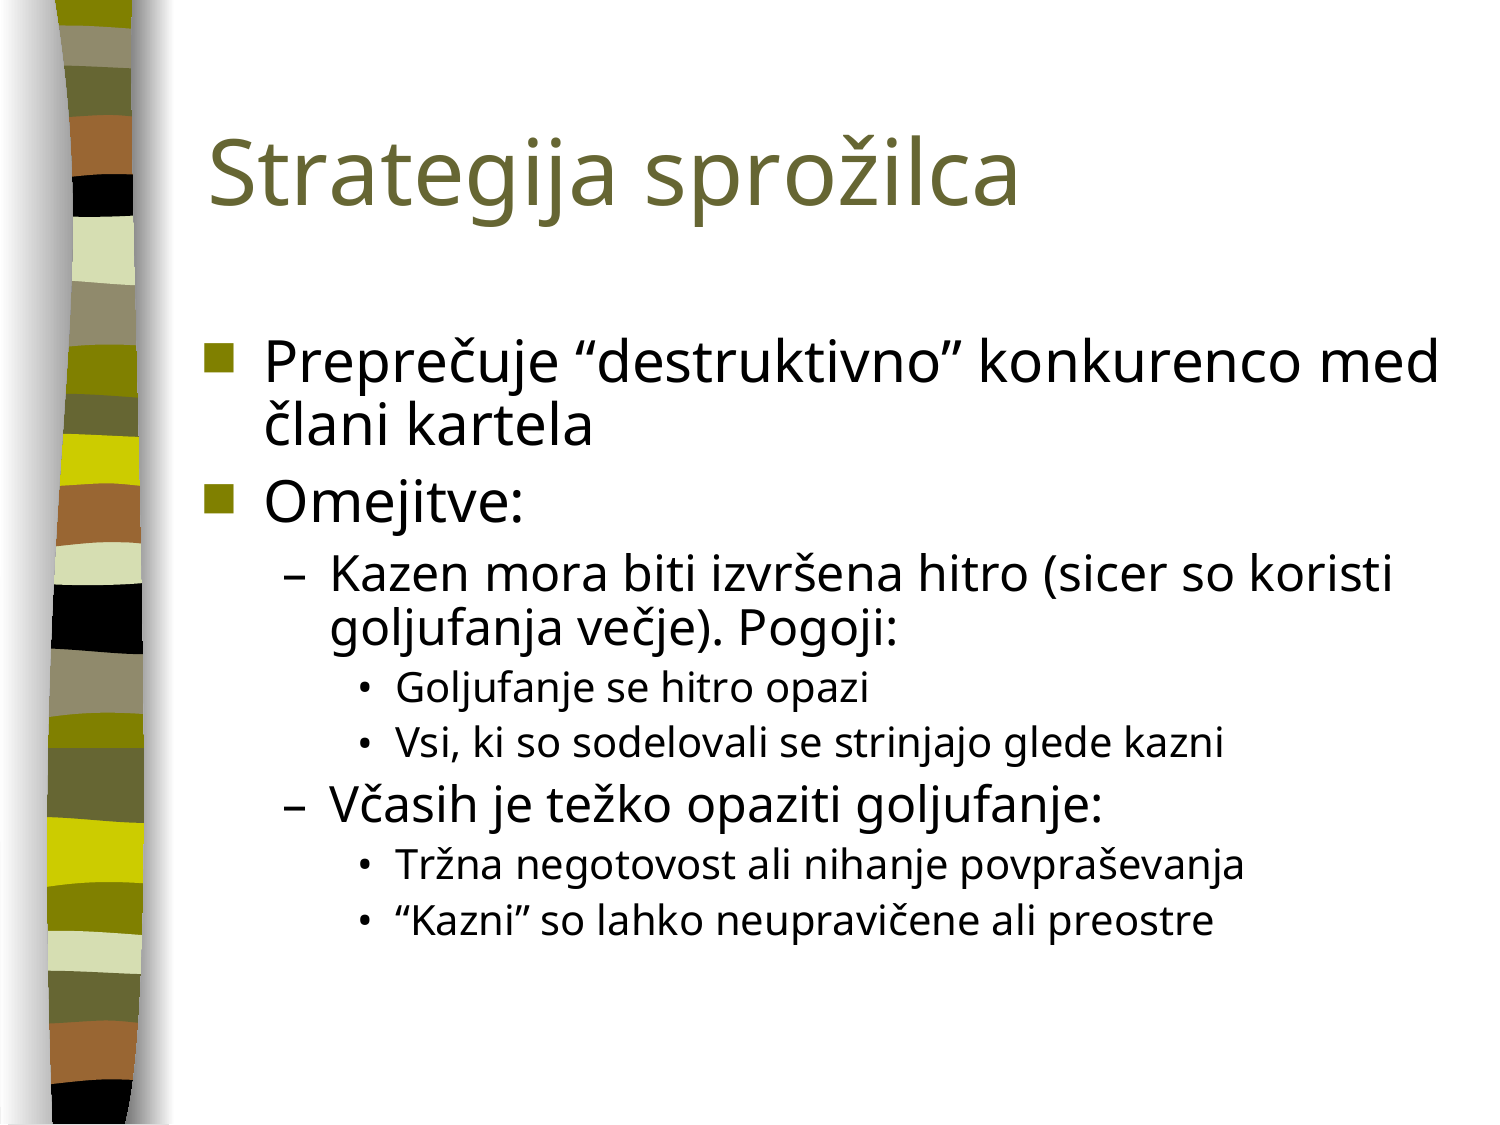

# Strategija sprožilca
Preprečuje “destruktivno” konkurenco med člani kartela
Omejitve:
Kazen mora biti izvršena hitro (sicer so koristi goljufanja večje). Pogoji:
Goljufanje se hitro opazi
Vsi, ki so sodelovali se strinjajo glede kazni
Včasih je težko opaziti goljufanje:
Tržna negotovost ali nihanje povpraševanja
“Kazni” so lahko neupravičene ali preostre